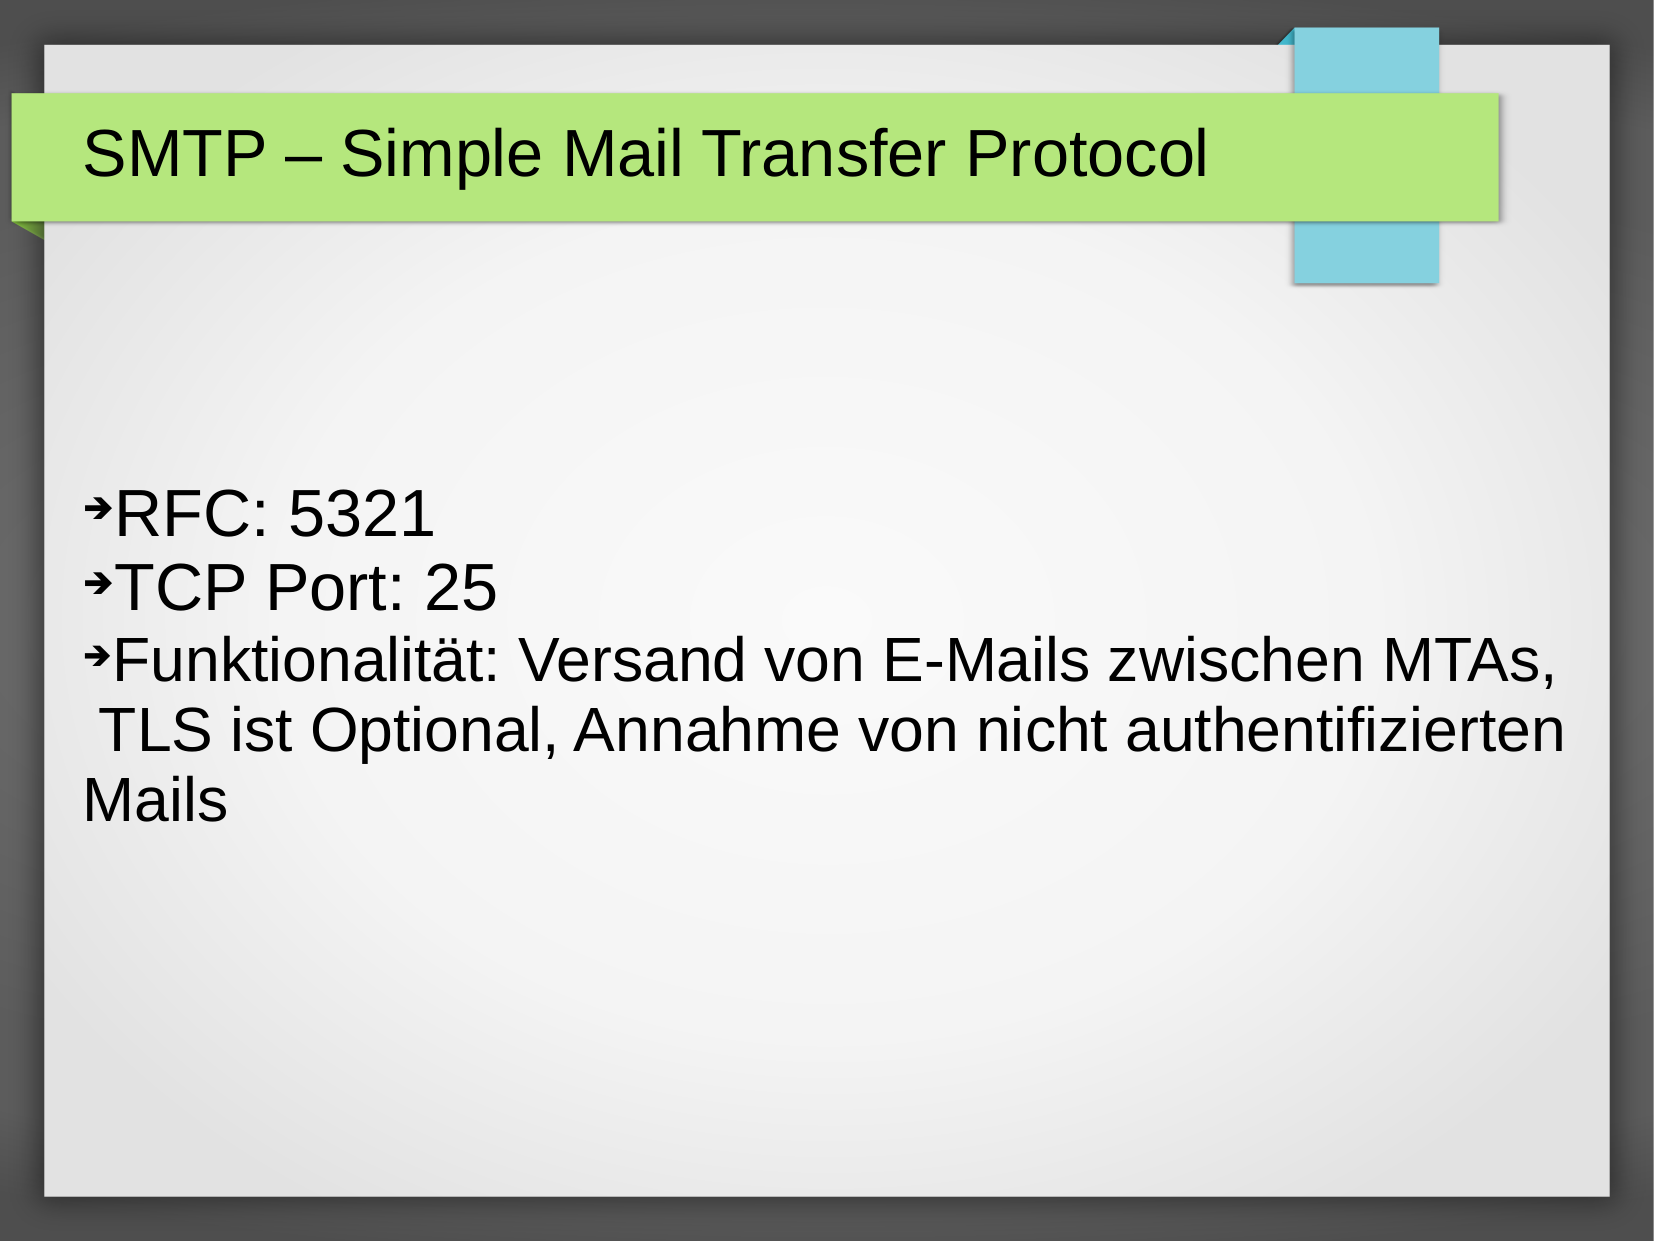

# SMTP – Simple Mail Transfer Protocol
RFC: 5321
TCP Port: 25
Funktionalität: Versand von E-Mails zwischen MTAs, TLS ist Optional, Annahme von nicht authentifizierten Mails